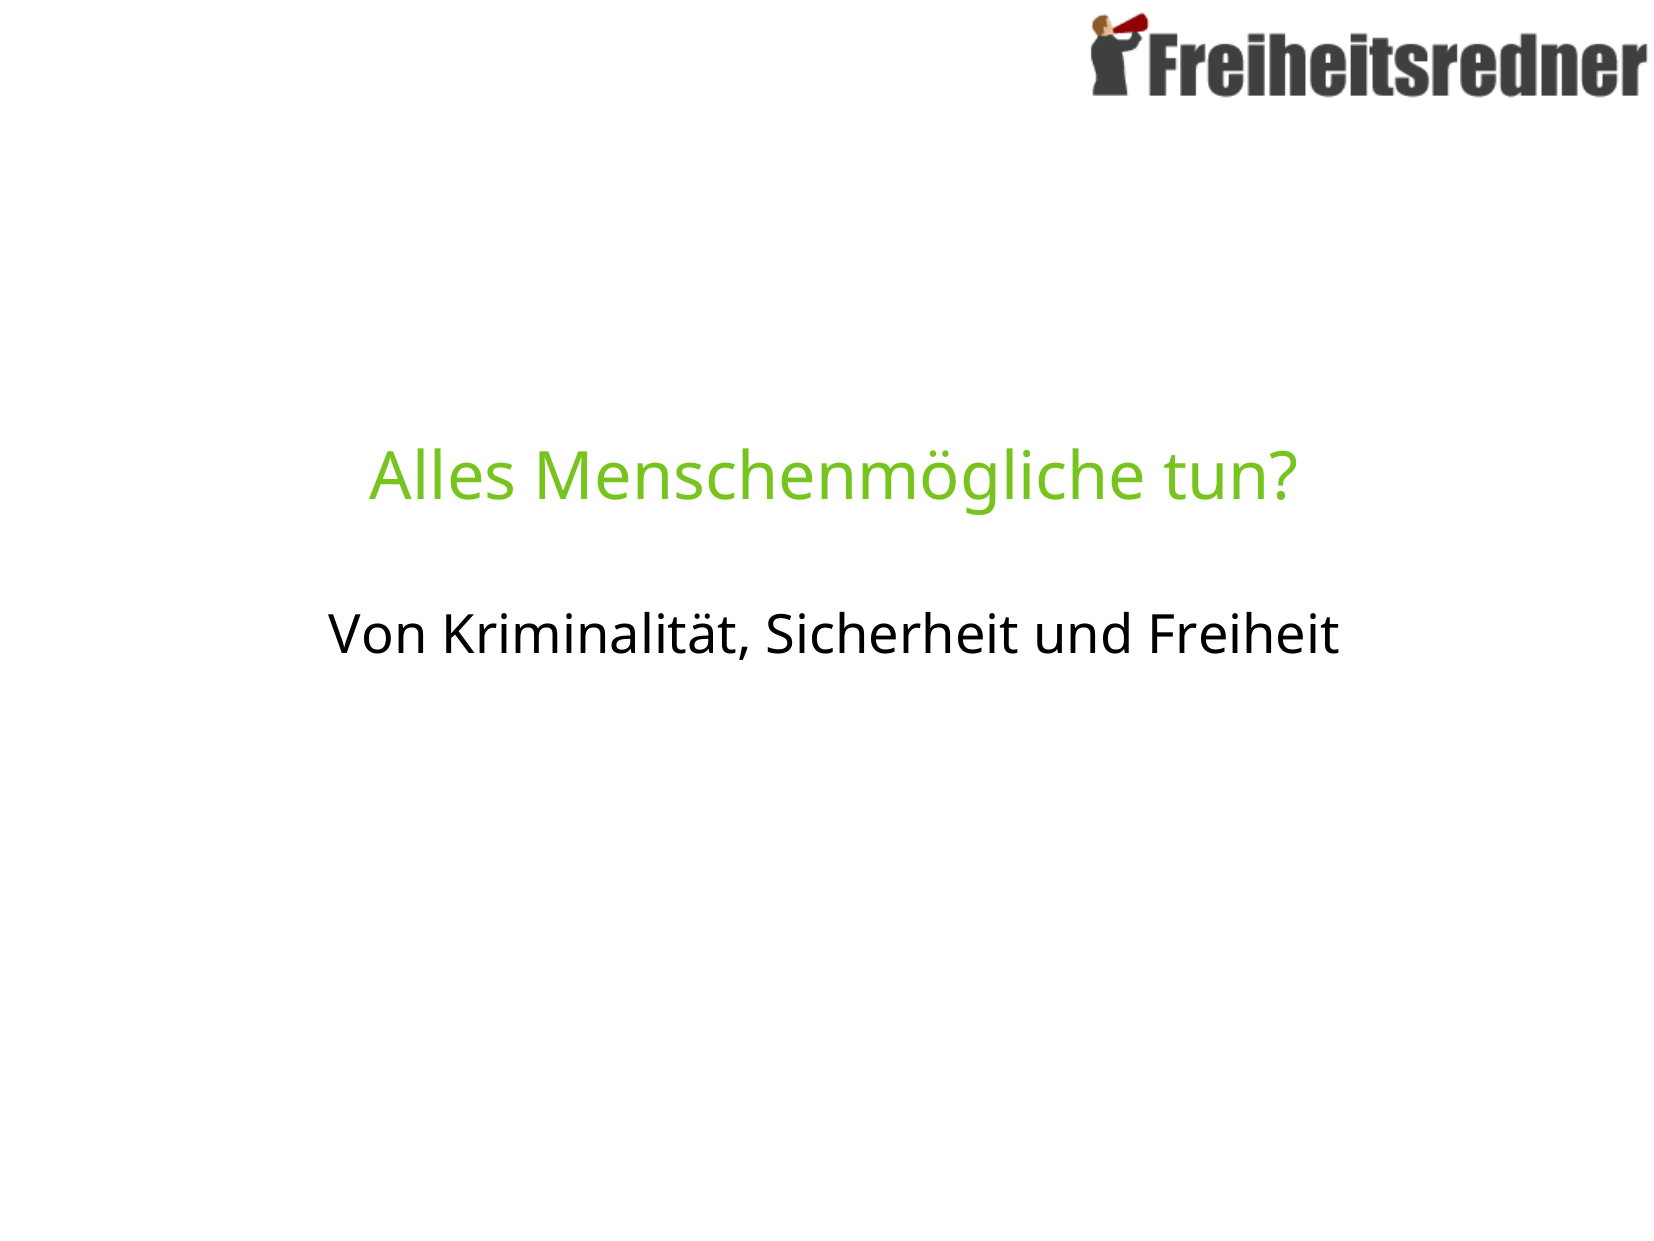

Alles Menschenmögliche tun?
Von Kriminalität, Sicherheit und Freiheit